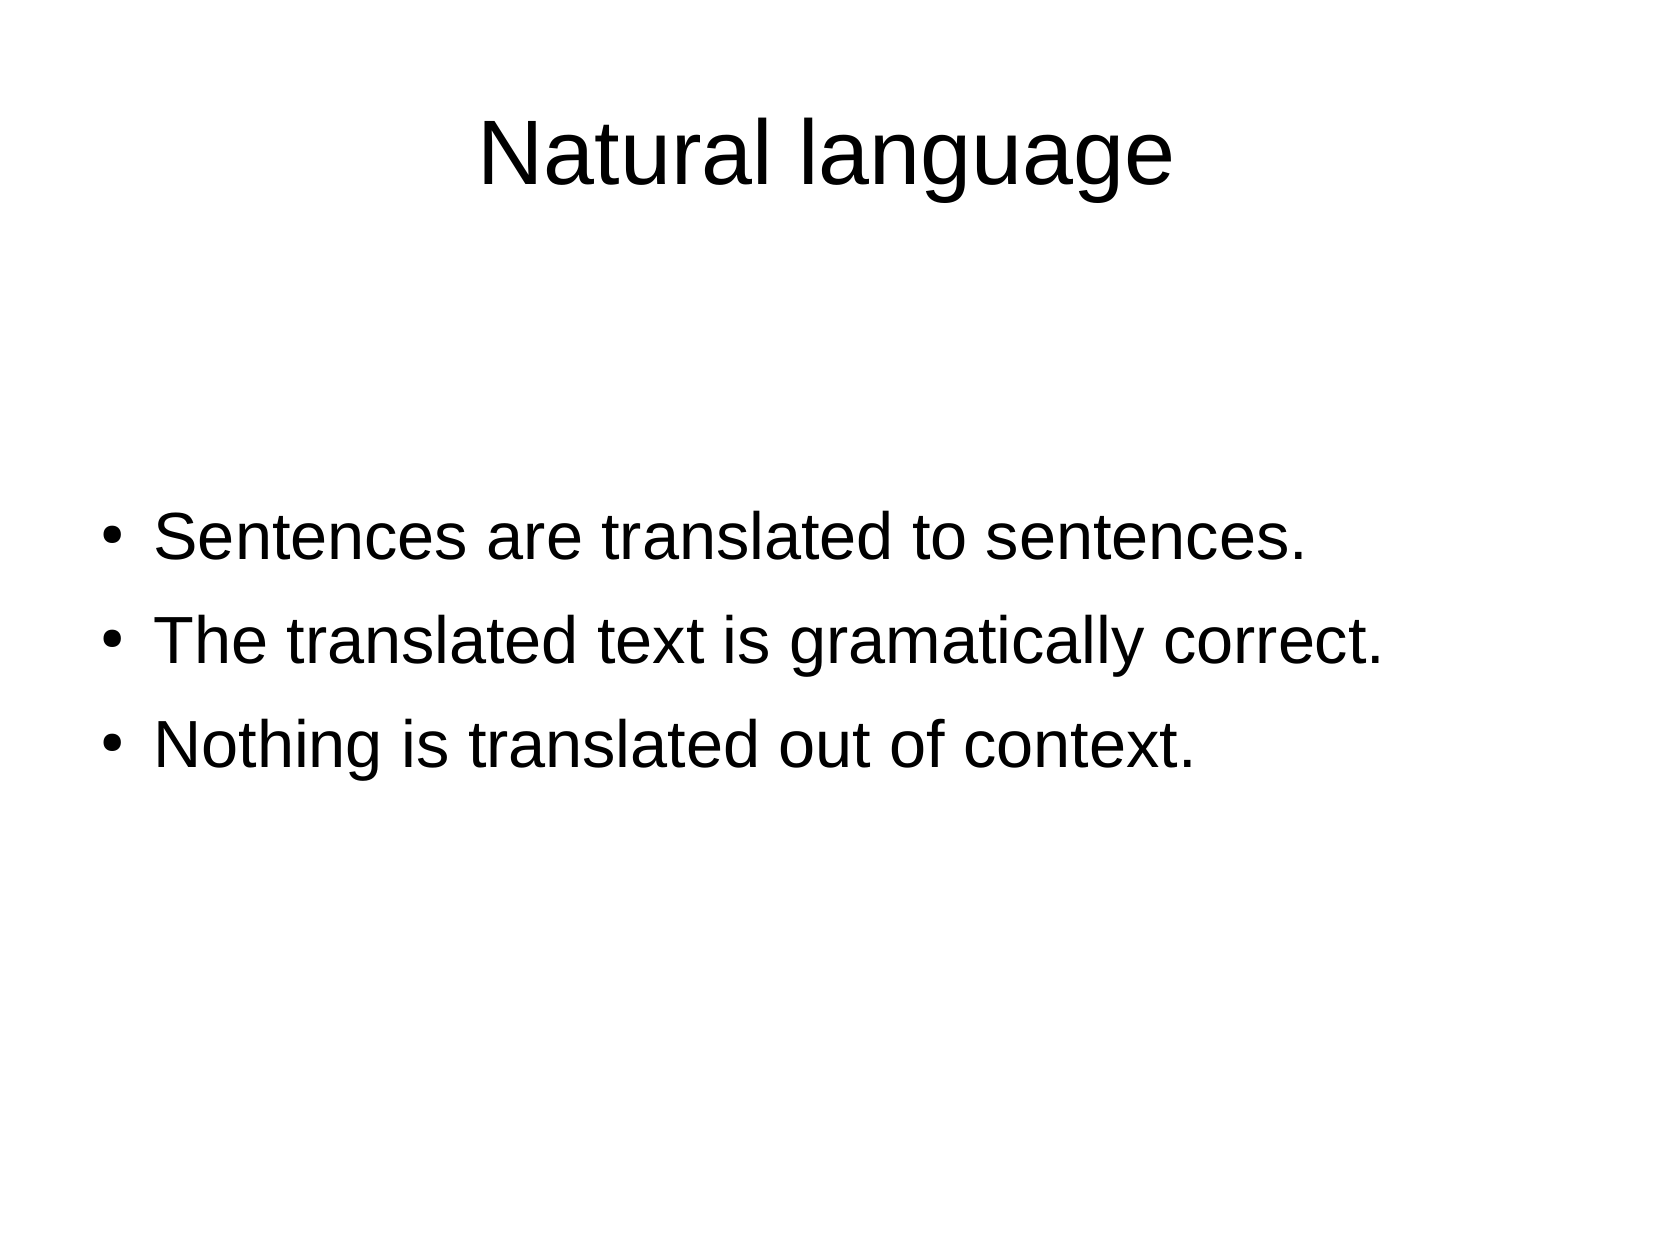

# Natural language
Sentences are translated to sentences.
The translated text is gramatically correct.
Nothing is translated out of context.